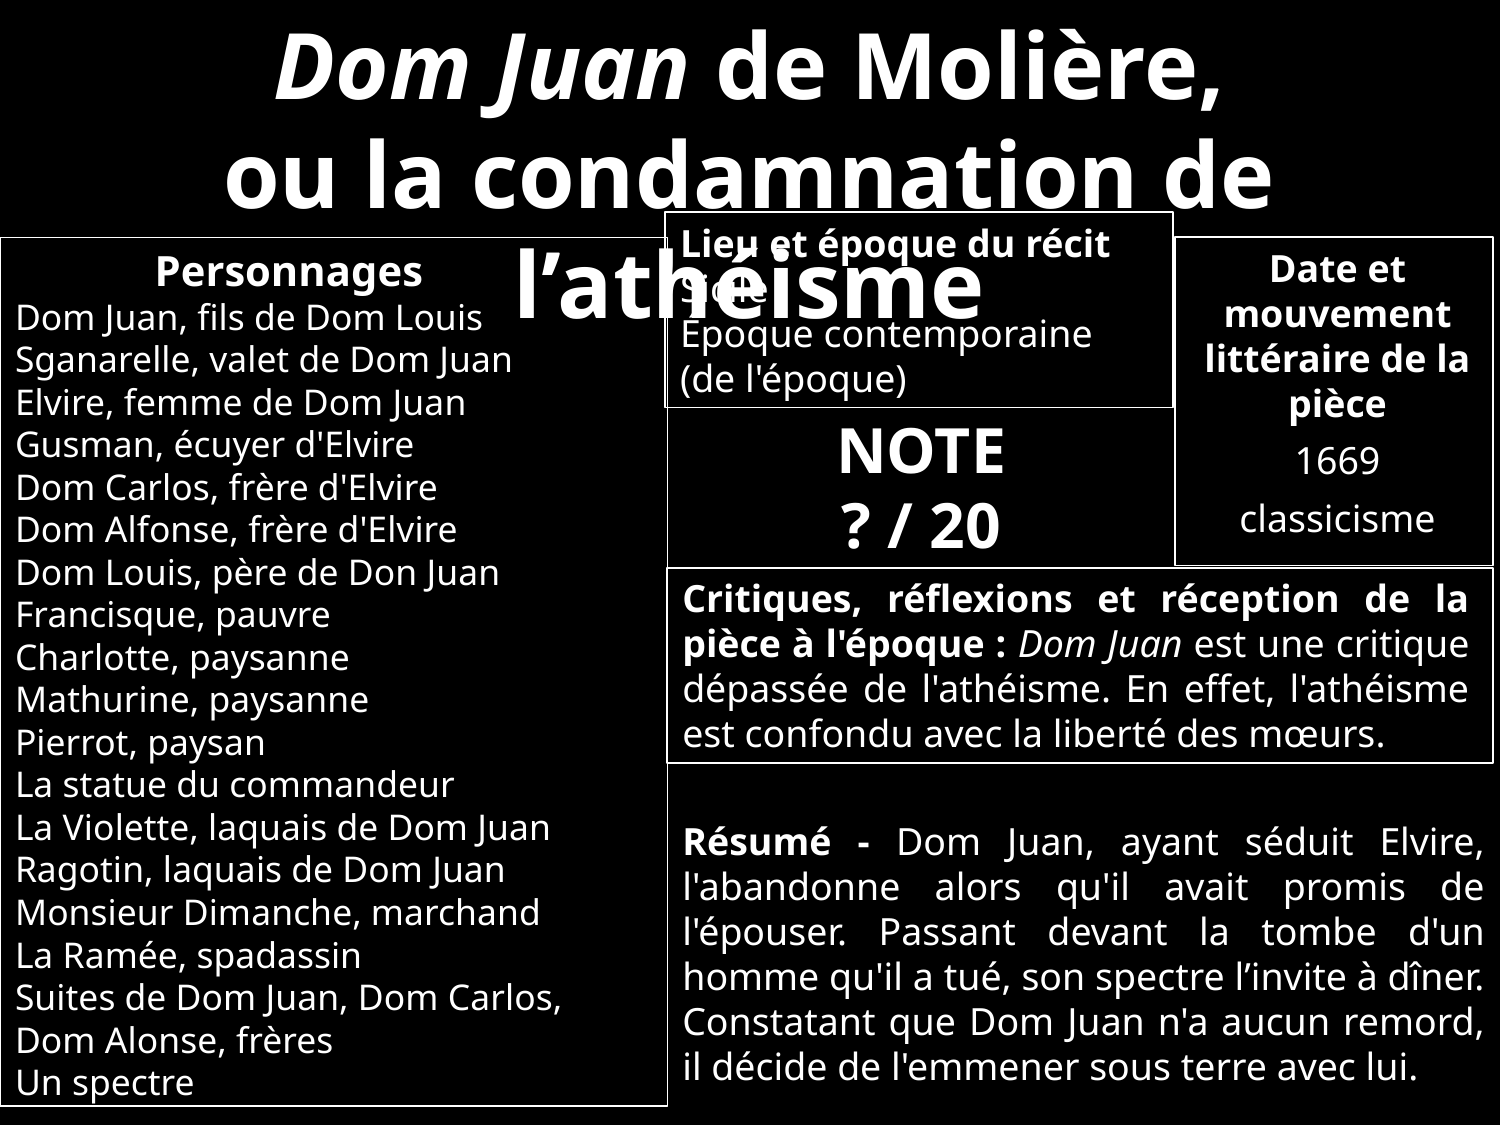

Dom Juan de Molière,
ou la condamnation de l’athéisme
Lieu et époque du récit
Sicile
Époque contemporaine (de l'époque)
Personnages
Dom Juan, fils de Dom Louis
Sganarelle, valet de Dom Juan
Elvire, femme de Dom Juan
Gusman, écuyer d'Elvire
Dom Carlos, frère d'Elvire
Dom Alfonse, frère d'Elvire
Dom Louis, père de Don Juan
Francisque, pauvre
Charlotte, paysanne
Mathurine, paysanne
Pierrot, paysan
La statue du commandeur
La Violette, laquais de Dom Juan
Ragotin, laquais de Dom Juan
Monsieur Dimanche, marchand
La Ramée, spadassin
Suites de Dom Juan, Dom Carlos, Dom Alonse, frères
Un spectre
Date et mouvement littéraire de la pièce
1669
classicisme
NOTE
? / 20
Critiques, réflexions et réception de la pièce à l'époque : Dom Juan est une critique dépassée de l'athéisme. En effet, l'athéisme est confondu avec la liberté des mœurs.
Résumé - Dom Juan, ayant séduit Elvire, l'abandonne alors qu'il avait promis de l'épouser. Passant devant la tombe d'un homme qu'il a tué, son spectre l’invite à dîner. Constatant que Dom Juan n'a aucun remord, il décide de l'emmener sous terre avec lui.